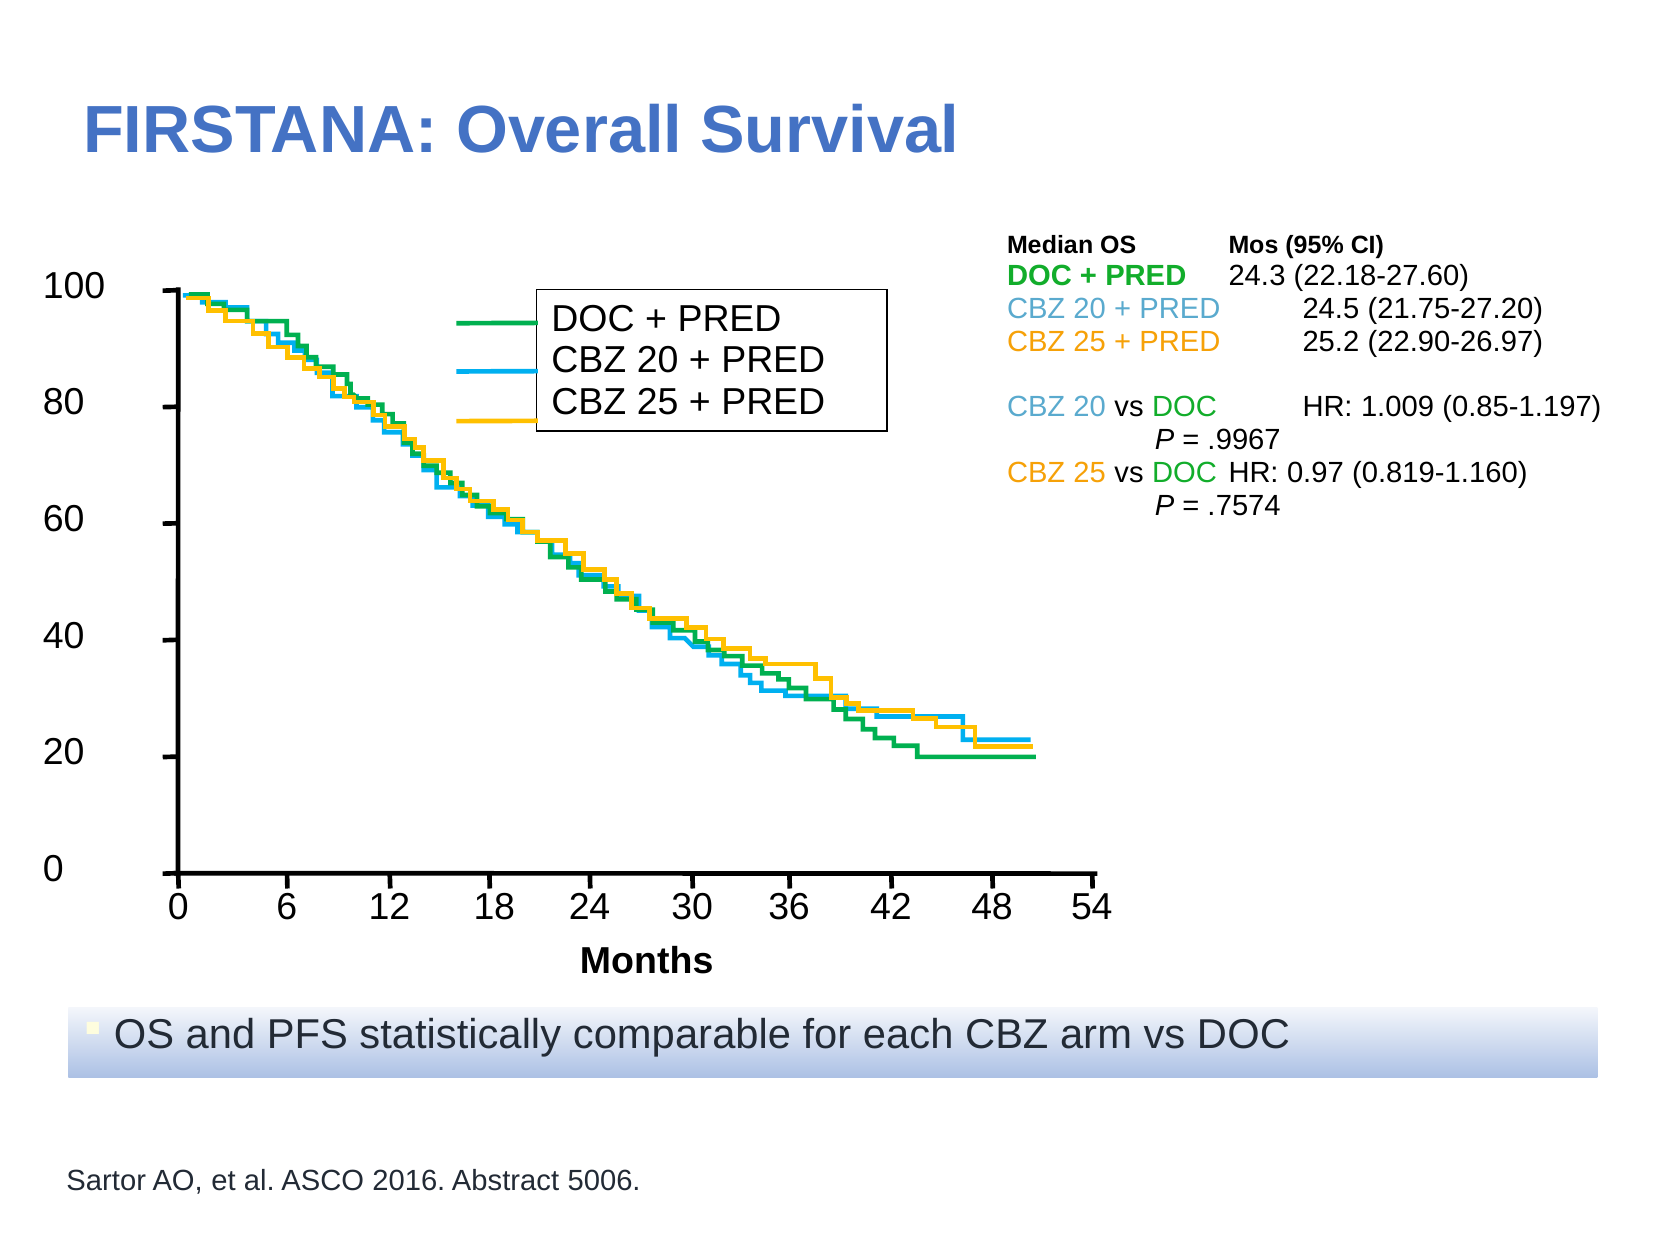

FIRSTANA: Overall Survival
Median OS		Mos (95% CI)
DOC + PRED 	24.3 (22.18-27.60)
CBZ 20 + PRED 	24.5 (21.75-27.20)
CBZ 25 + PRED 	25.2 (22.90-26.97)
CBZ 20 vs DOC: 	HR: 1.009 (0.85-1.197)
		P = .9967
CBZ 25 vs DOC	HR: 0.97 (0.819-1.160)
		P = .7574
100
DOC + PRED
CBZ 20 + PRED
CBZ 25 + PRED
80
60
40
20
0
0
6
12
18
24
30
36
42
48
54
Months
 OS and PFS statistically comparable for each CBZ arm vs DOC
OS (%)
Sartor AO, et al. ASCO 2016. Abstract 5006.